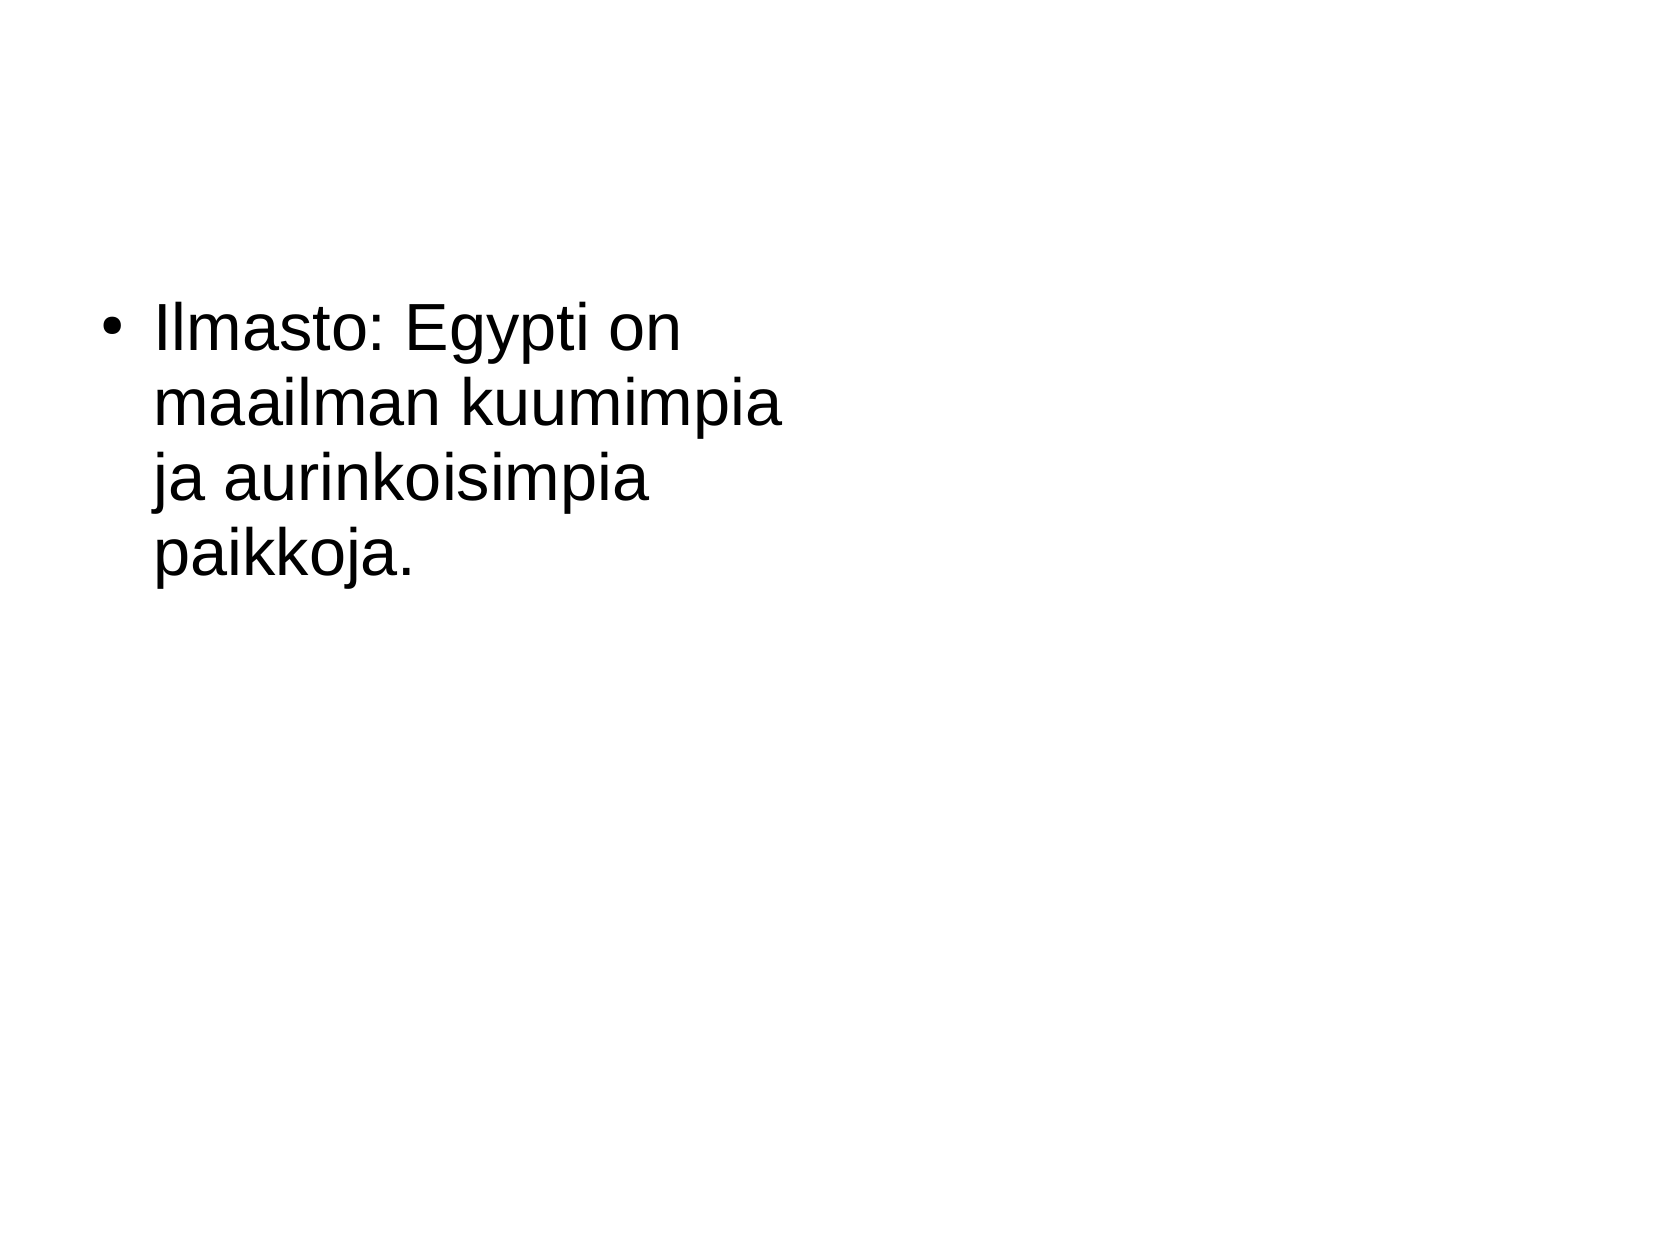

#
Ilmasto: Egypti on maailman kuumimpia ja aurinkoisimpia paikkoja.